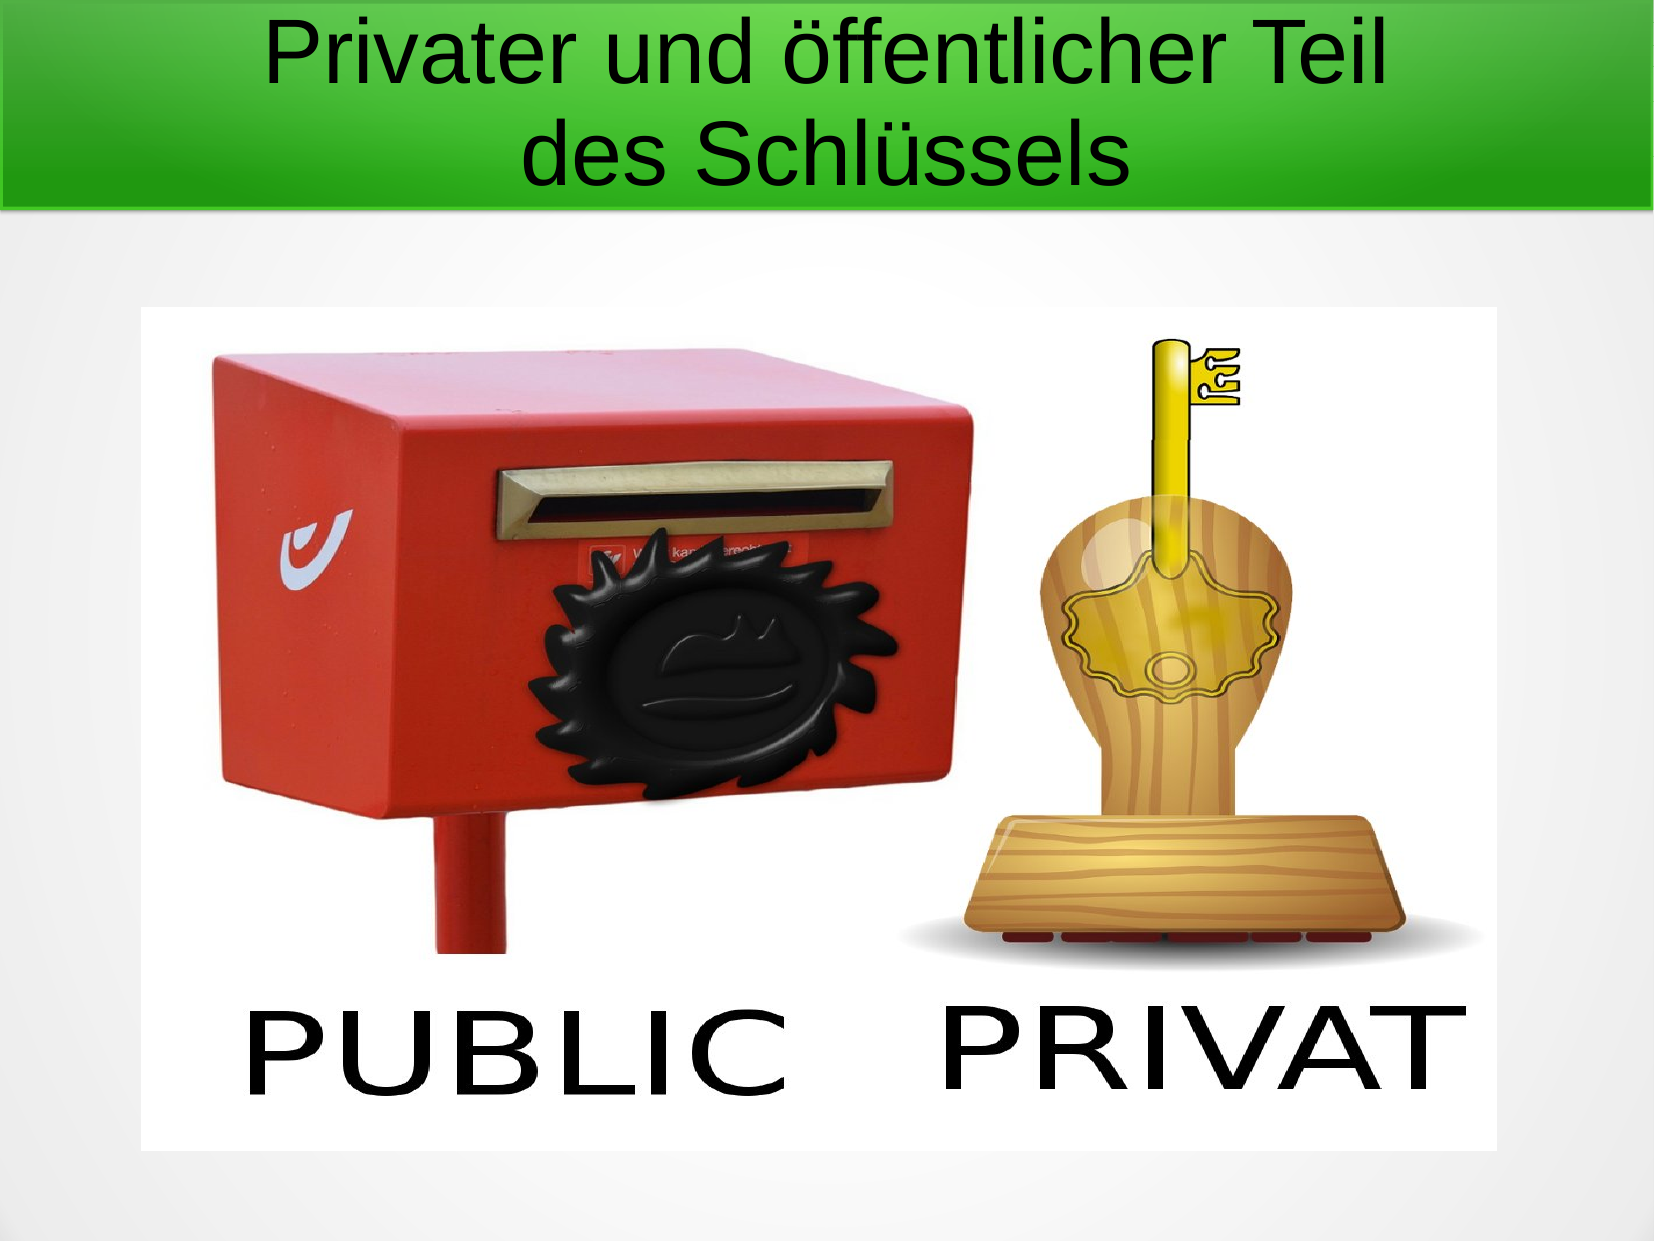

# Privater und öffentlicher Teil des Schlüssels